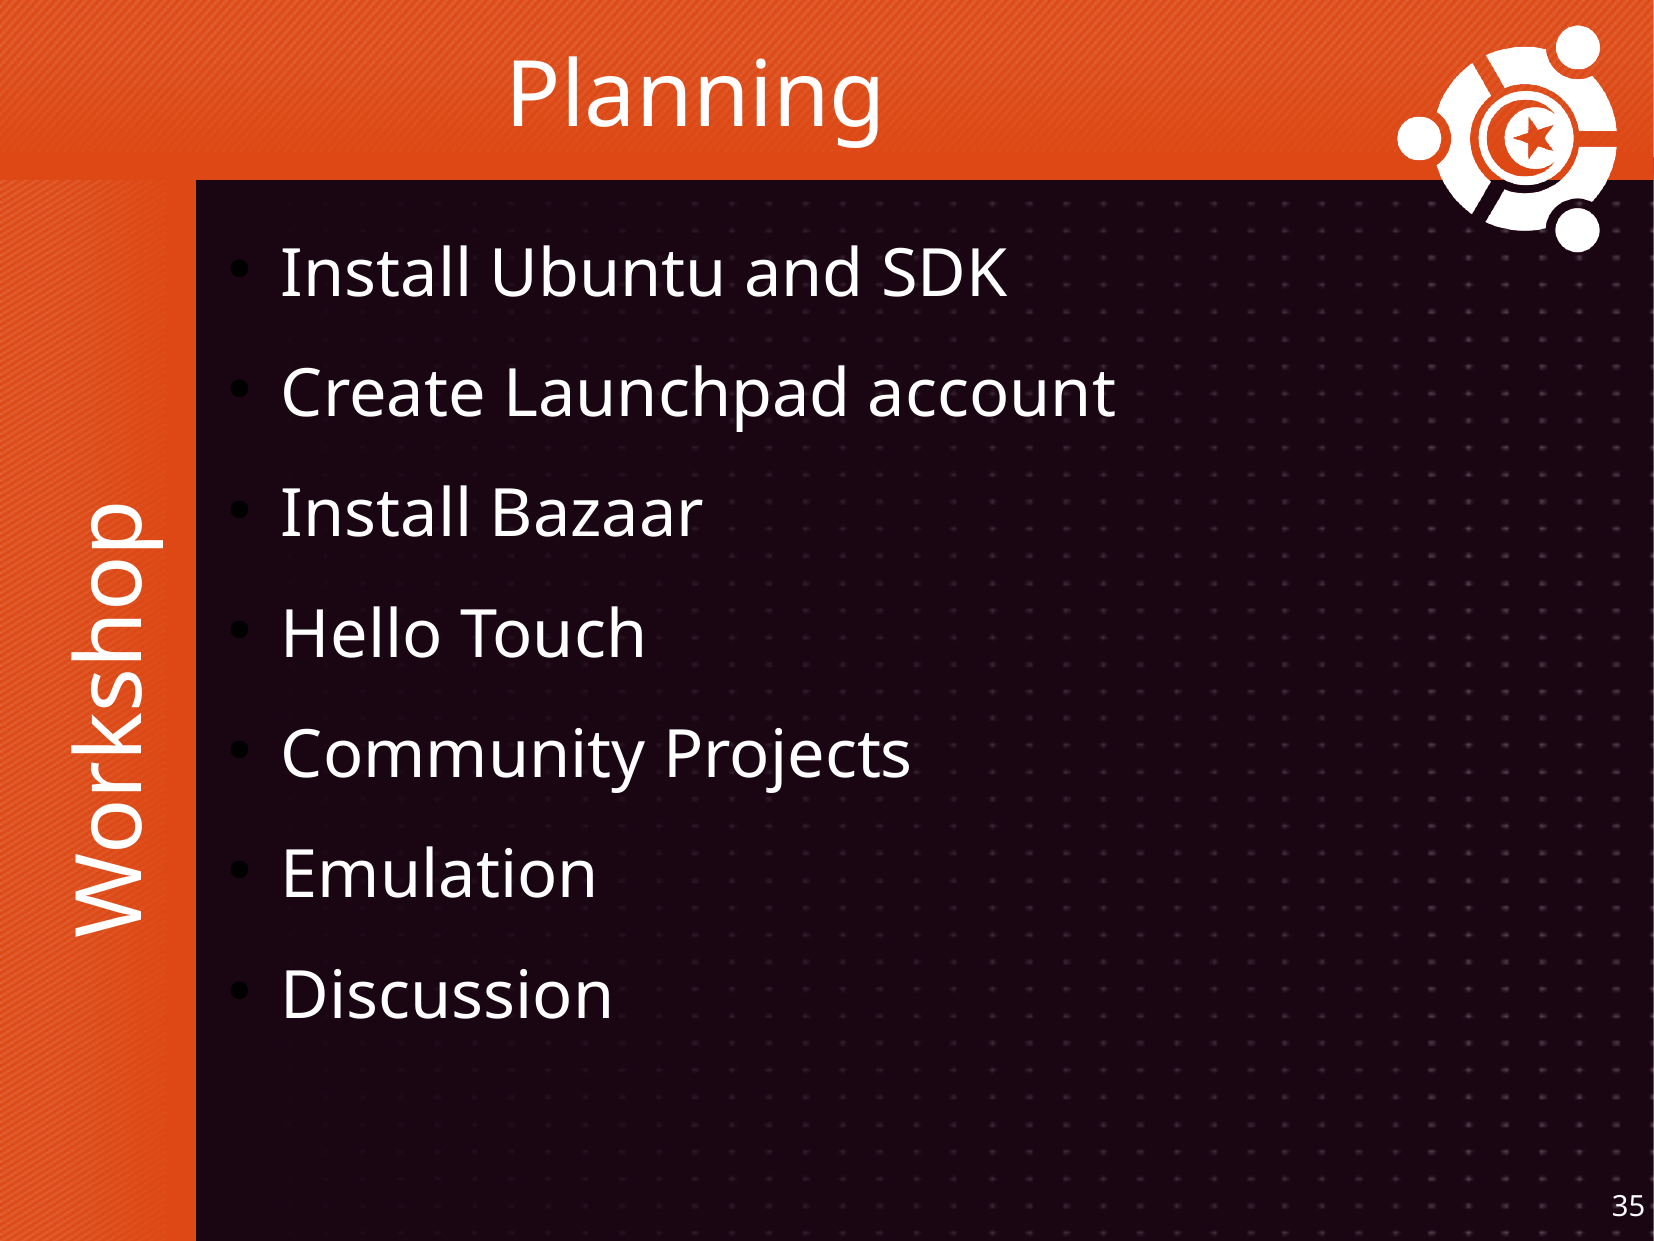

# Planning
Install Ubuntu and SDK
Create Launchpad account
Install Bazaar
Hello Touch
Community Projects
Emulation
Discussion
Workshop
35